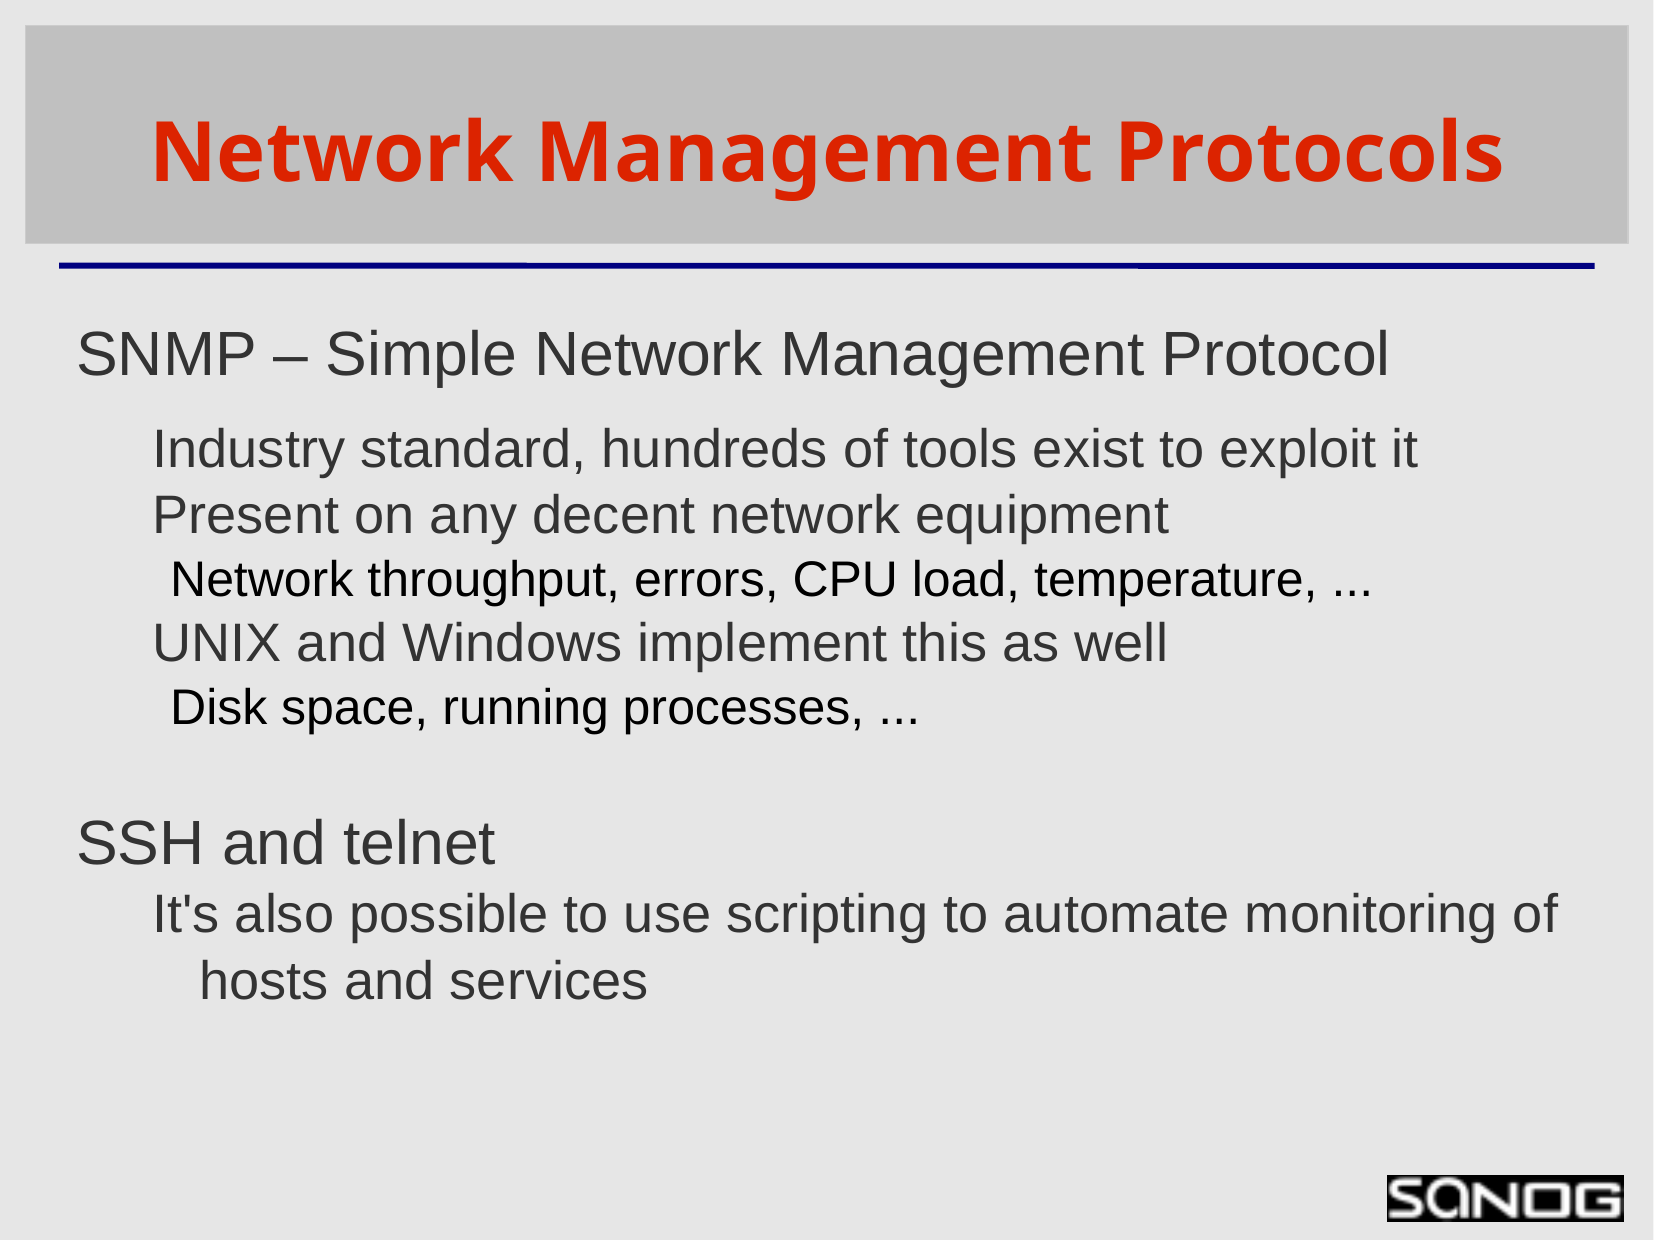

# Network Management Protocols
SNMP – Simple Network Management Protocol
Industry standard, hundreds of tools exist to exploit it
Present on any decent network equipment
Network throughput, errors, CPU load, temperature, ...
UNIX and Windows implement this as well
Disk space, running processes, ...
SSH and telnet
It's also possible to use scripting to automate monitoring of hosts and services